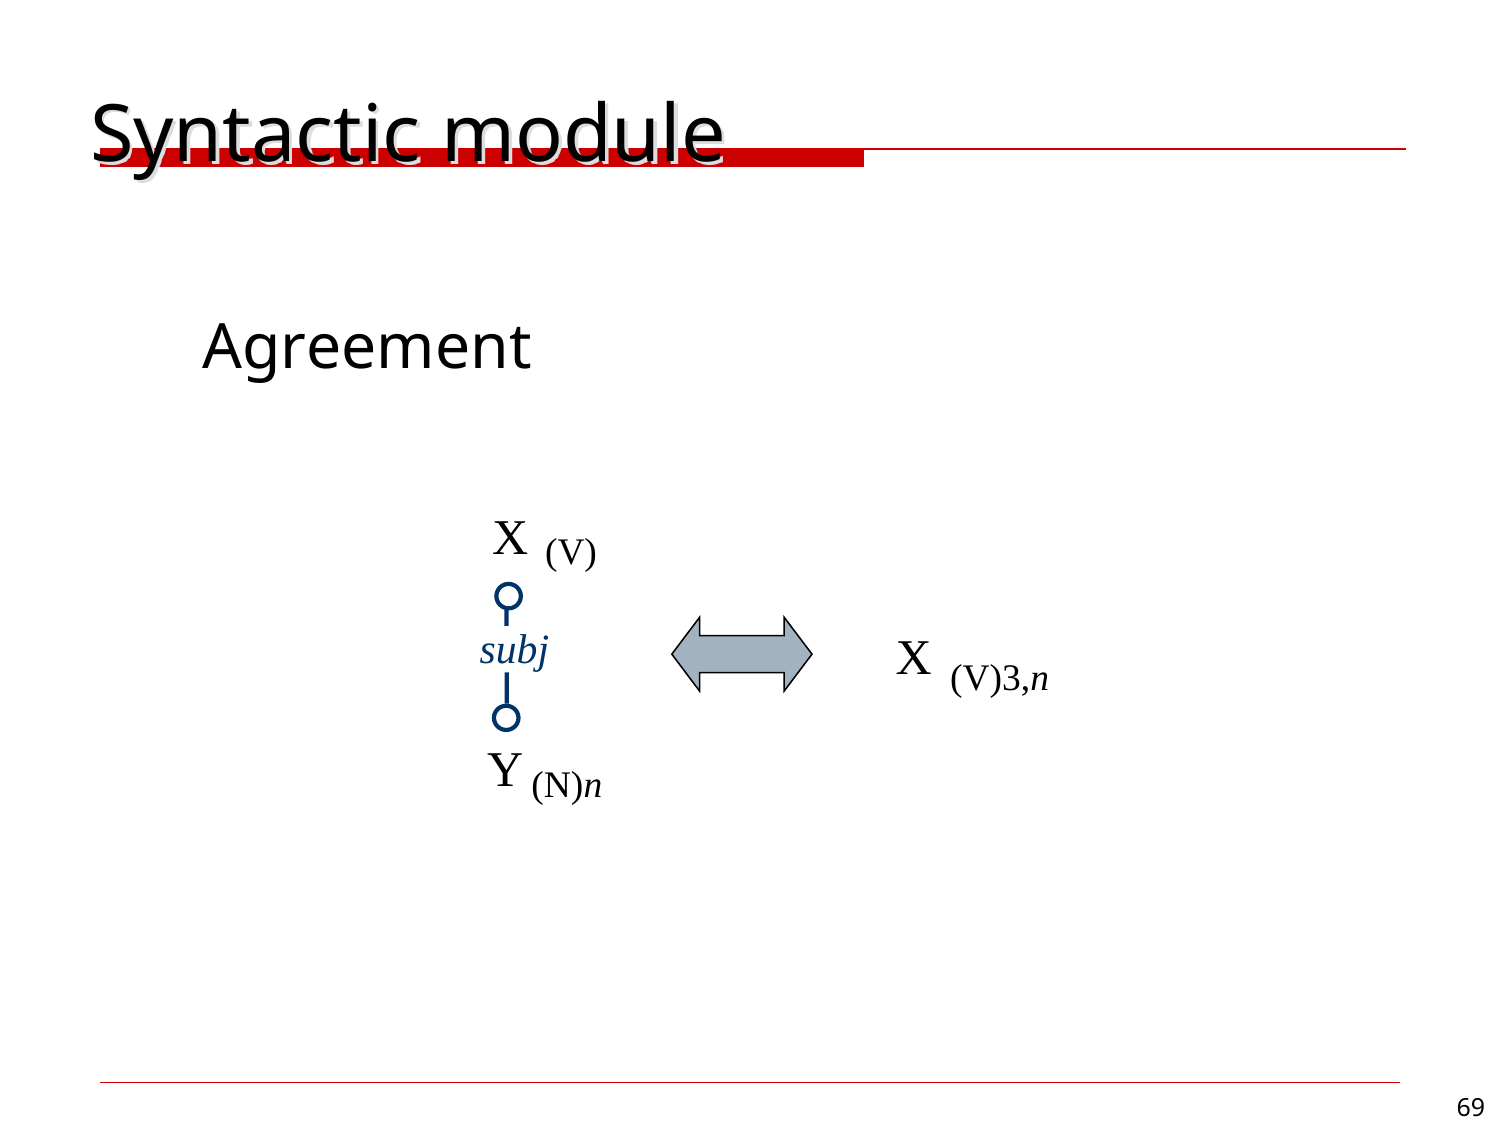

Syntactic module
Agreement
X
subj
Y
(V)
(N)n
X
(V)3,n
69